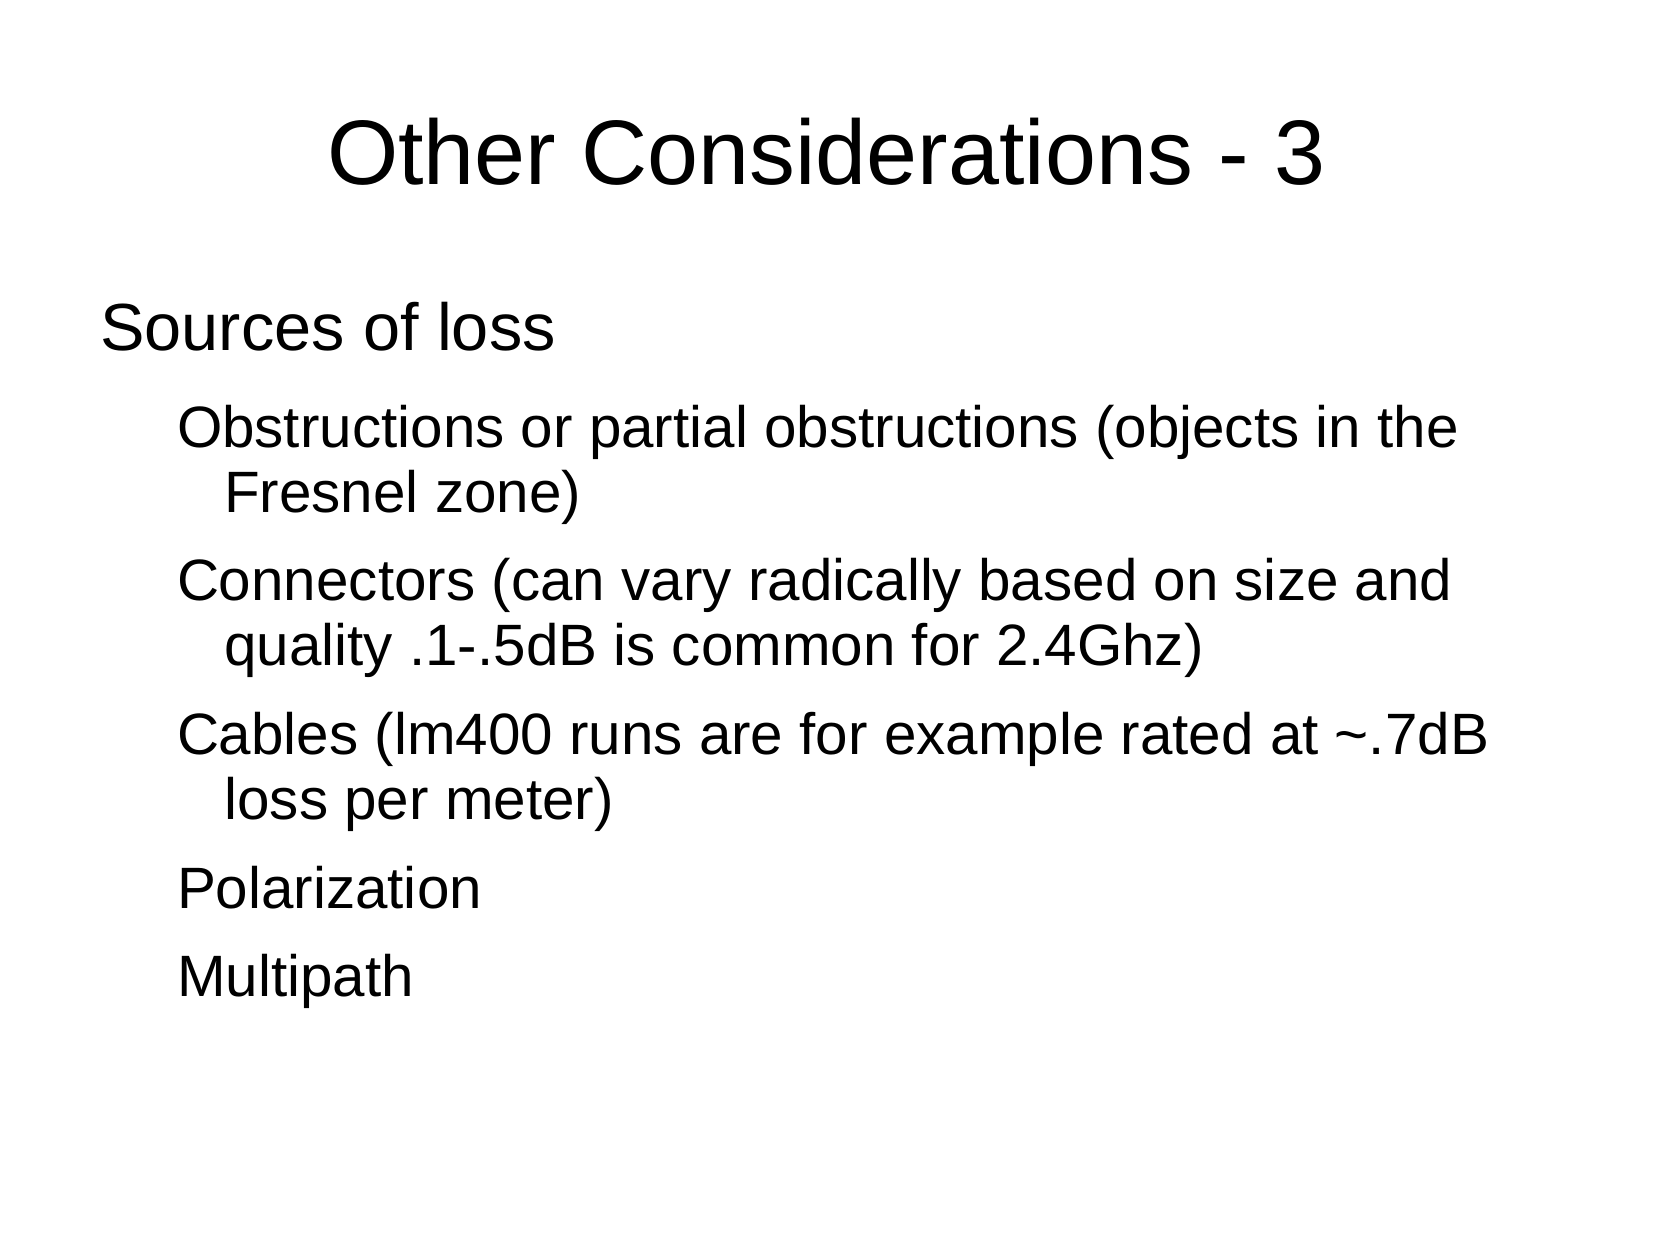

# Other Considerations - 3
Sources of loss
Obstructions or partial obstructions (objects in the Fresnel zone)
Connectors (can vary radically based on size and quality .1-.5dB is common for 2.4Ghz)
Cables (lm400 runs are for example rated at ~.7dB loss per meter)
Polarization
Multipath